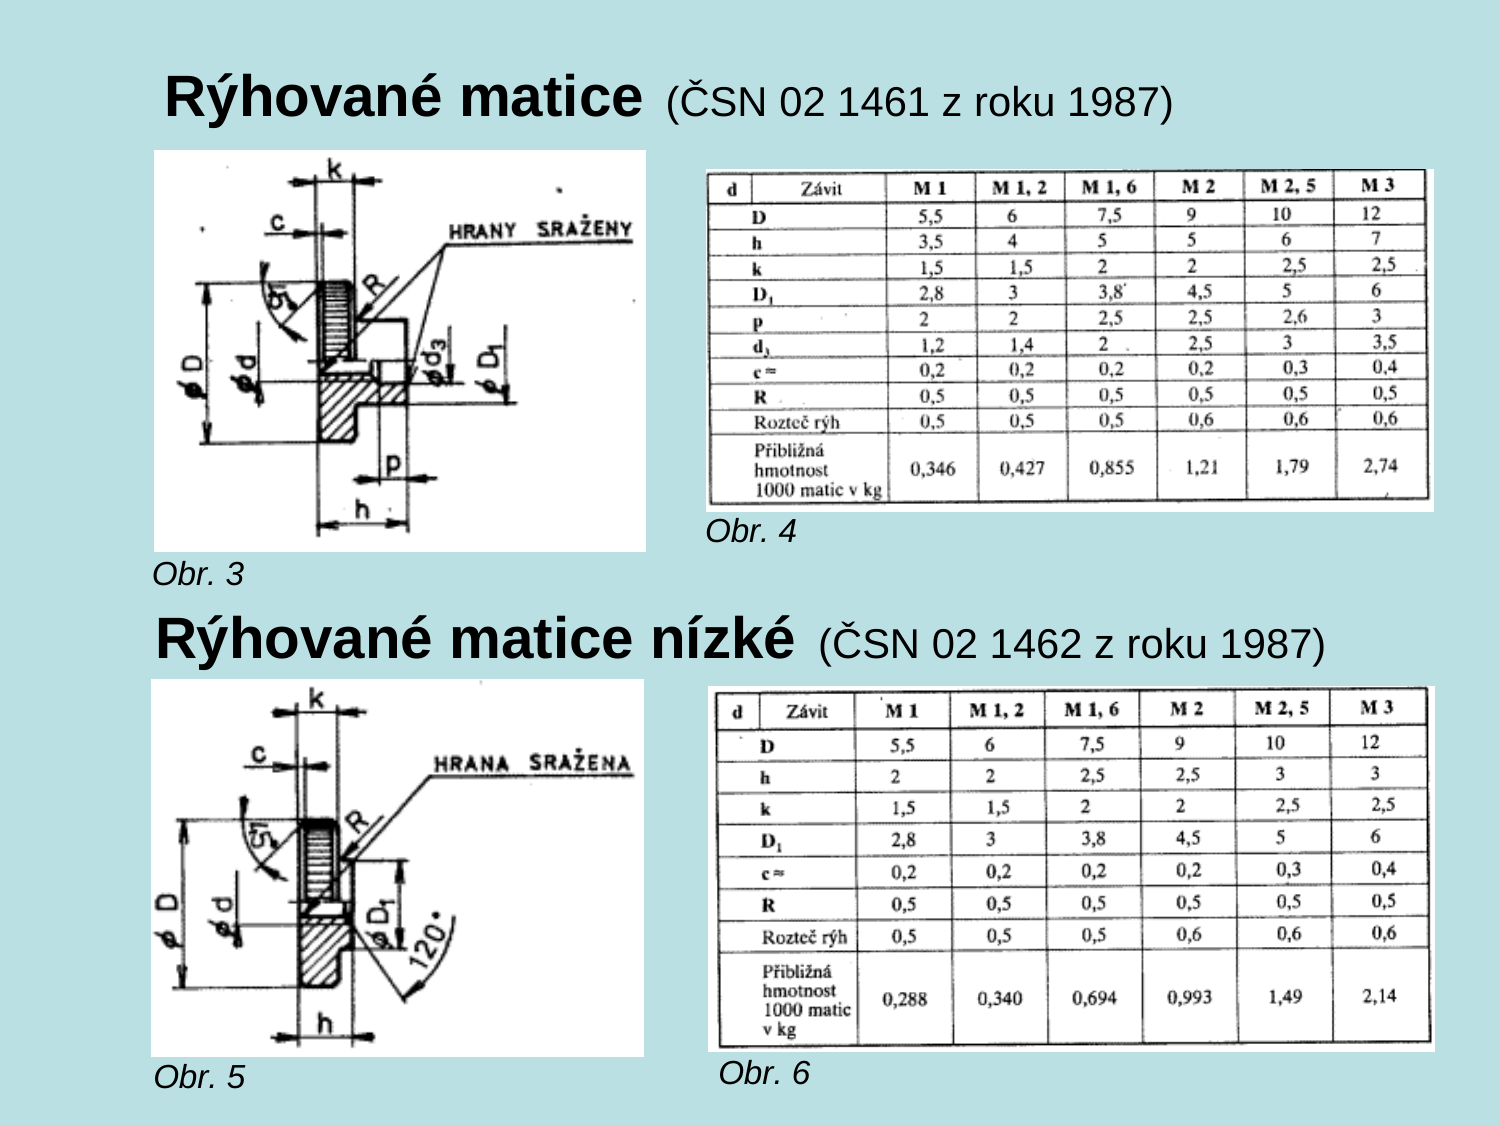

Rýhované matice (ČSN 02 1461 z roku 1987)
Obr. 4
Obr. 3
Rýhované matice nízké (ČSN 02 1462 z roku 1987)
Obr. 6
Obr. 5